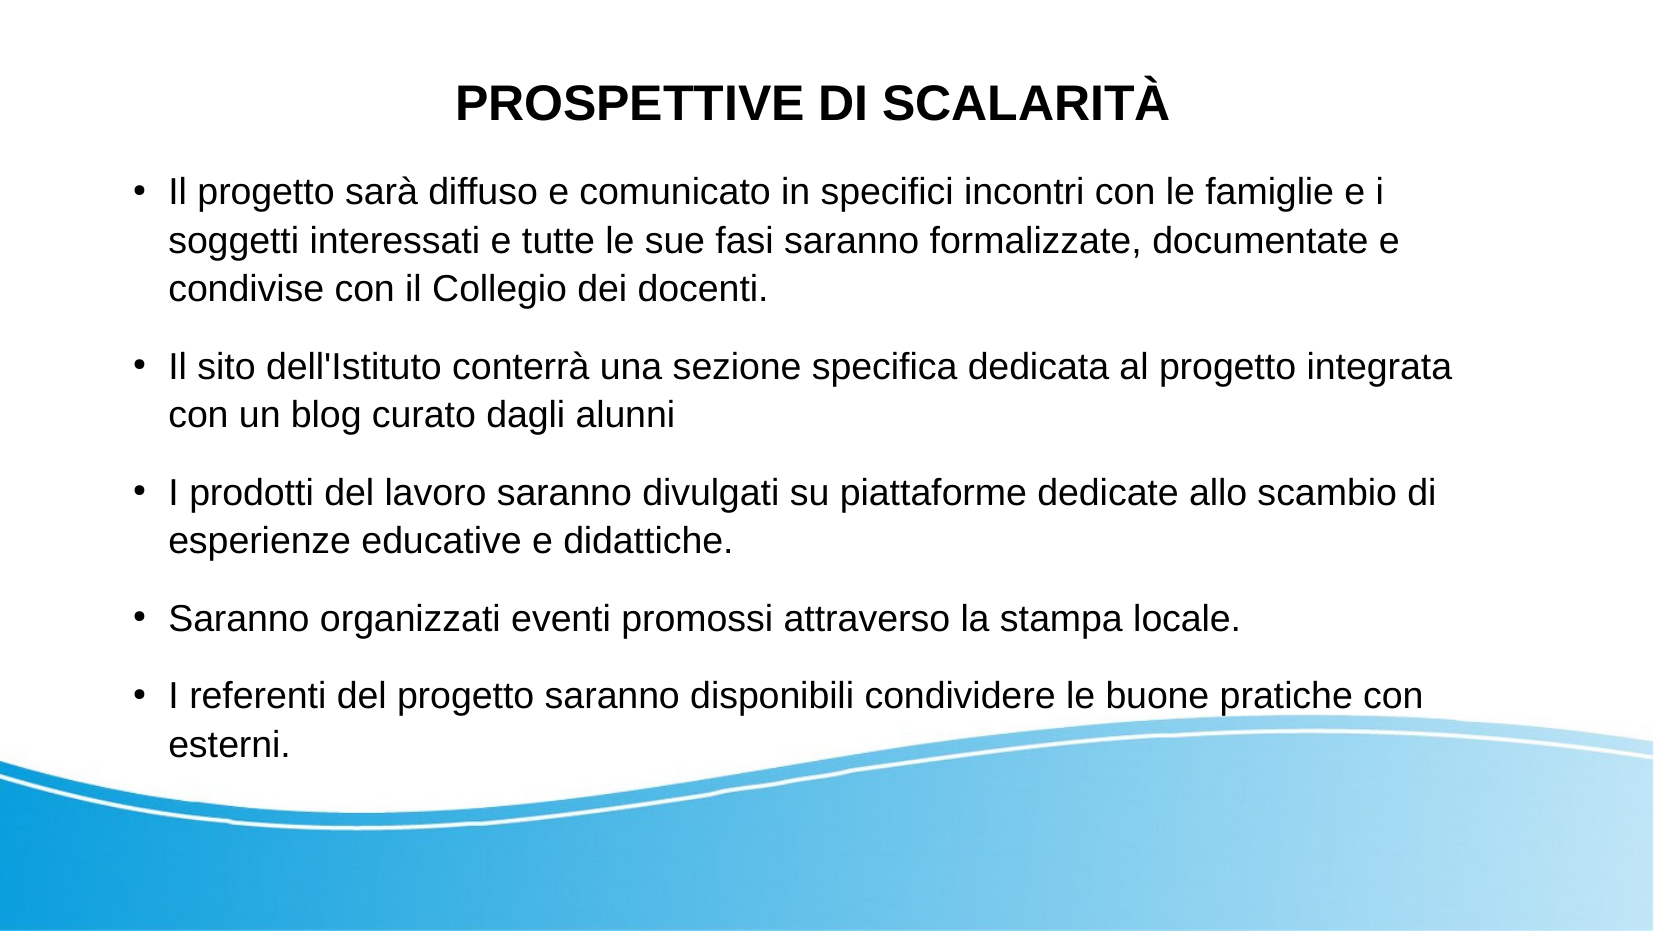

# PROSPETTIVE DI SCALARITÀ
Il progetto sarà diffuso e comunicato in specifici incontri con le famiglie e i soggetti interessati e tutte le sue fasi saranno formalizzate, documentate e condivise con il Collegio dei docenti.
Il sito dell'Istituto conterrà una sezione specifica dedicata al progetto integrata con un blog curato dagli alunni
I prodotti del lavoro saranno divulgati su piattaforme dedicate allo scambio di esperienze educative e didattiche.
Saranno organizzati eventi promossi attraverso la stampa locale.
I referenti del progetto saranno disponibili condividere le buone pratiche con esterni.